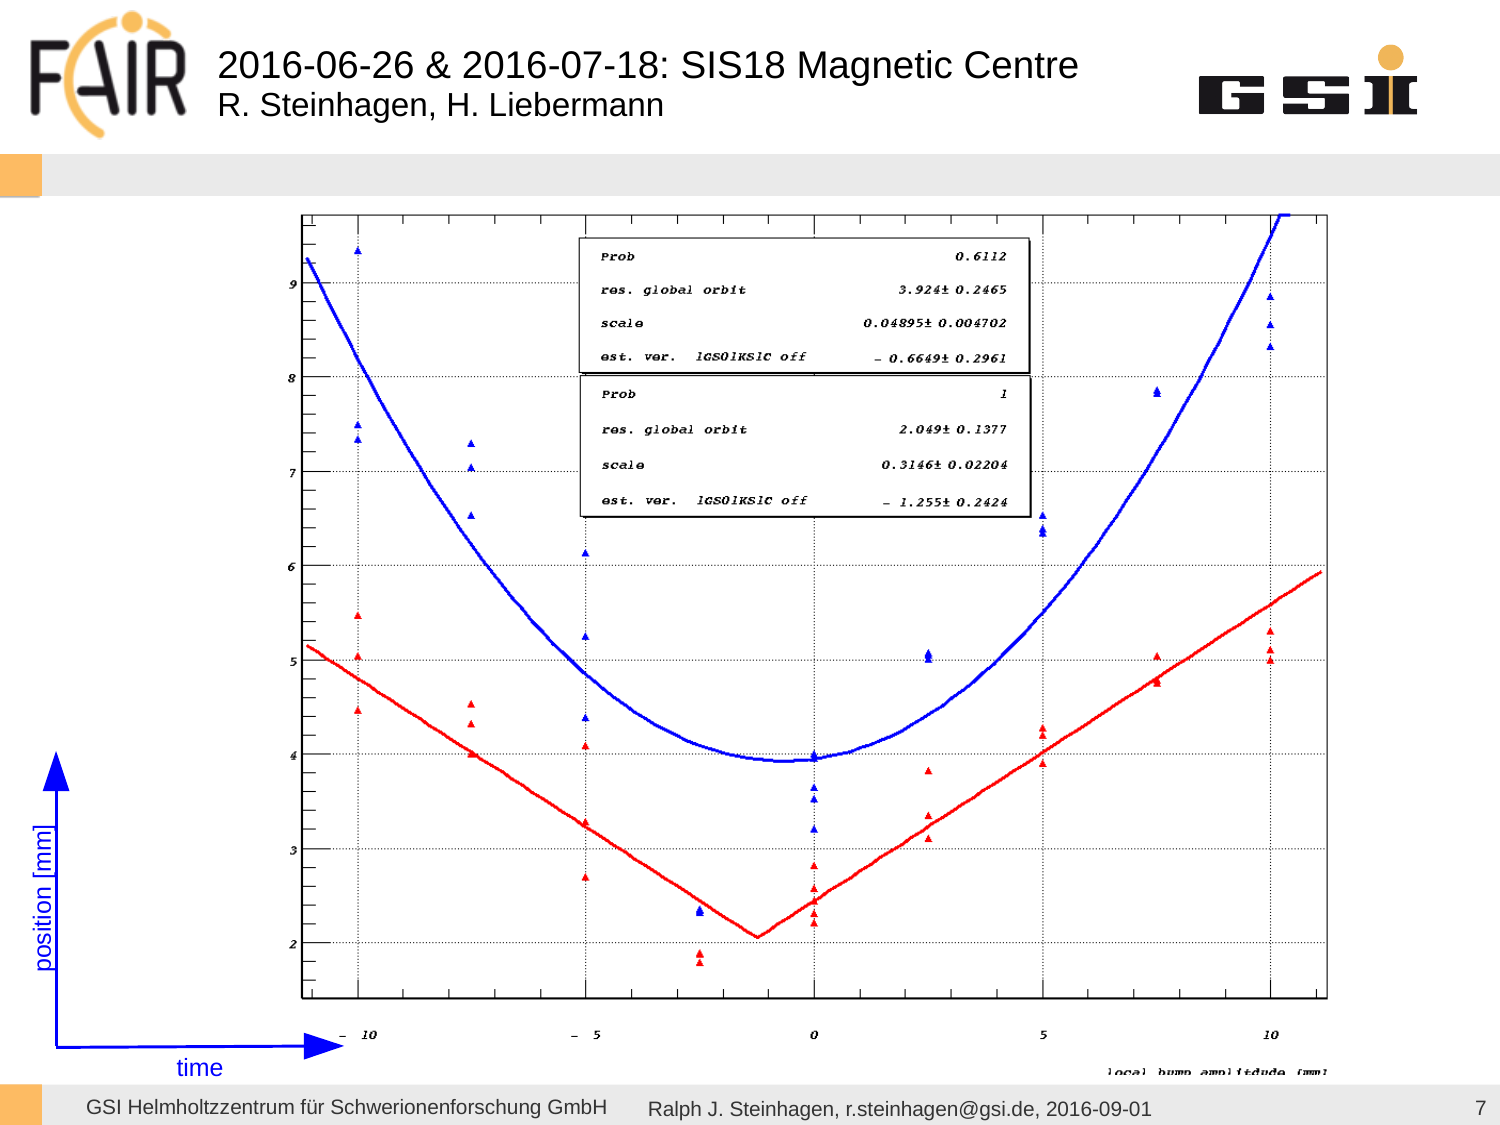

# 2016-06-26 & 2016-07-18: SIS18 Magnetic Centre R. Steinhagen, H. Liebermann
position [mm]
time